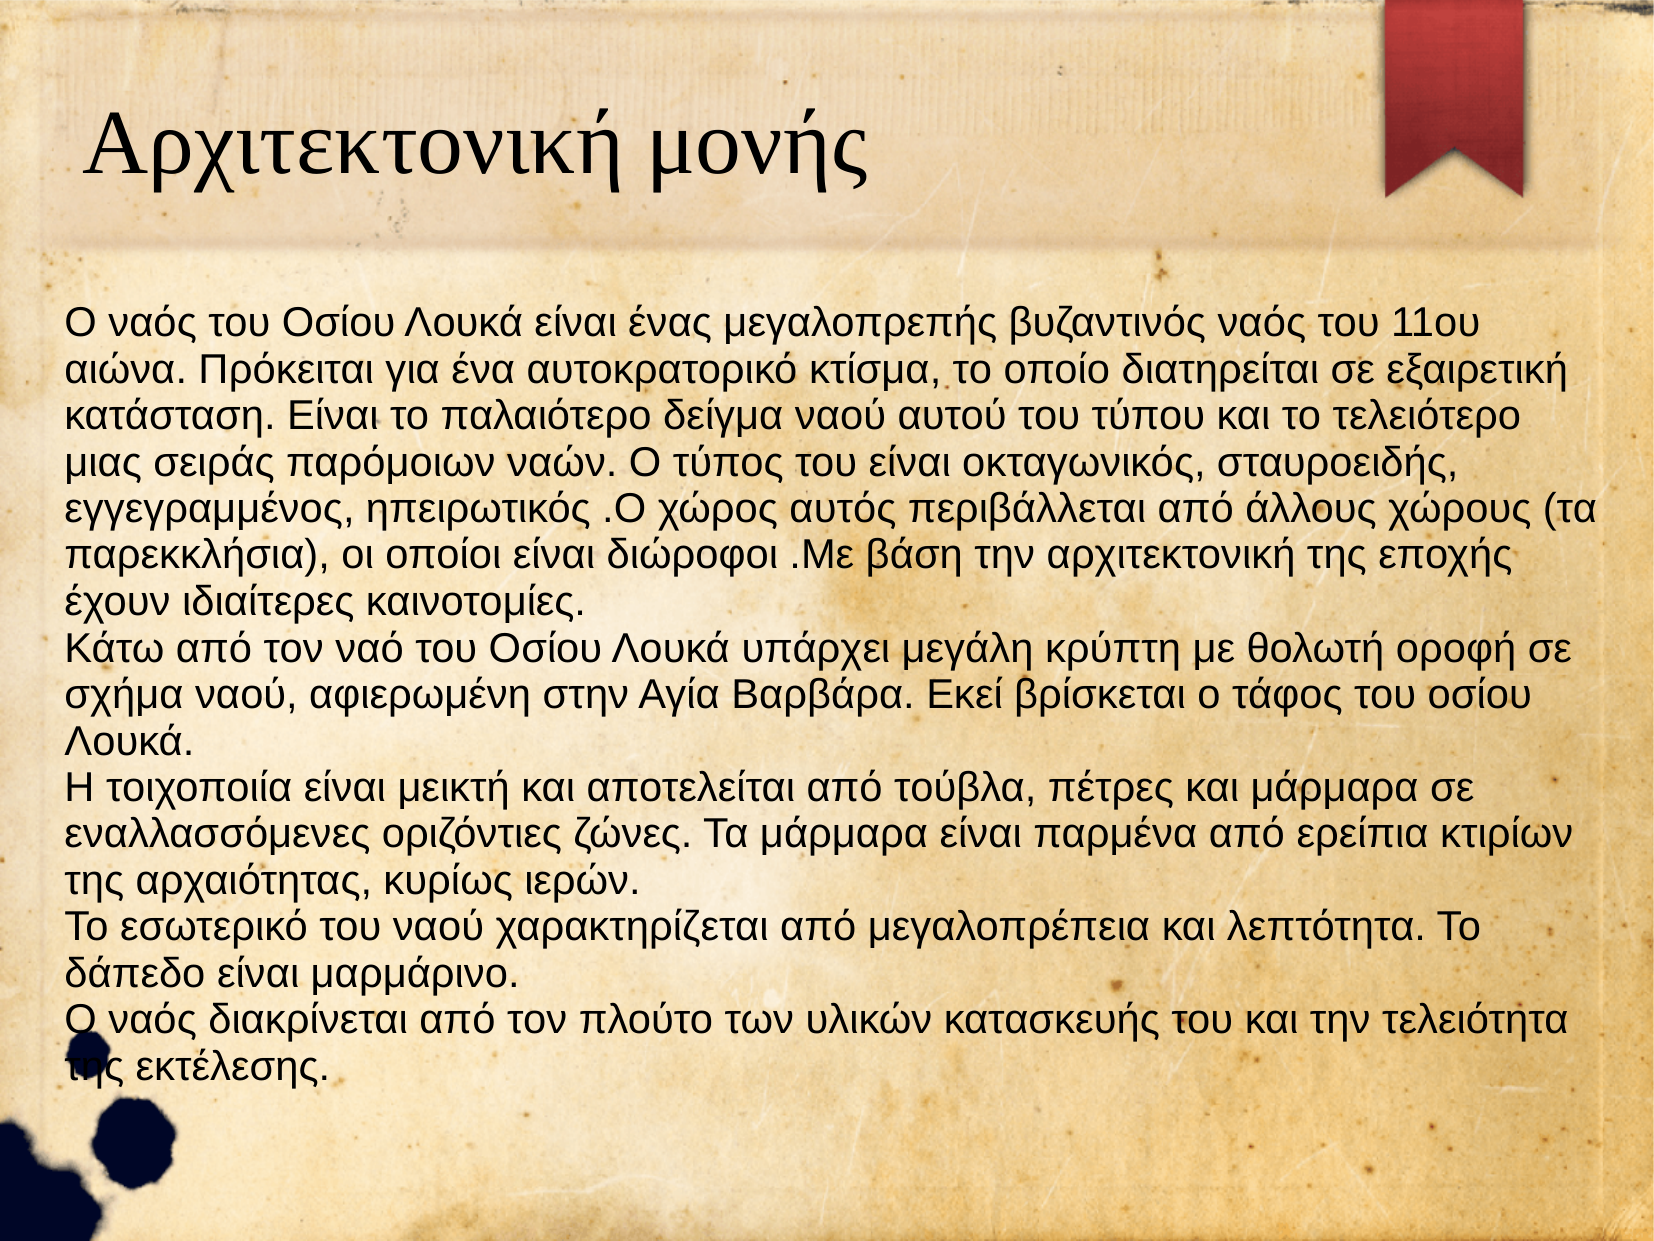

# Αρχιτεκτονική μονής
Ο ναός του Οσίου Λουκά είναι ένας μεγαλοπρεπής βυζαντινός ναός του 11ου αιώνα. Πρόκειται για ένα αυτοκρατορικό κτίσμα, το οποίο διατηρείται σε εξαιρετική κατάσταση. Είναι το παλαιότερο δείγμα ναού αυτού του τύπου και το τελειότερο μιας σειράς παρόμοιων ναών. Ο τύπος του είναι οκταγωνικός, σταυροειδής, εγγεγραμμένος, ηπειρωτικός .Ο χώρος αυτός περιβάλλεται από άλλους χώρους (τα παρεκκλήσια), οι οποίοι είναι διώροφοι .Με βάση την αρχιτεκτονική της εποχής έχουν ιδιαίτερες καινοτομίες.
Κάτω από τον ναό του Οσίου Λουκά υπάρχει μεγάλη κρύπτη με θολωτή οροφή σε σχήμα ναού, αφιερωμένη στην Αγία Βαρβάρα. Εκεί βρίσκεται ο τάφος του οσίου Λουκά.
Η τοιχοποιία είναι μεικτή και αποτελείται από τούβλα, πέτρες και μάρμαρα σε εναλλασσόμενες οριζόντιες ζώνες. Τα μάρμαρα είναι παρμένα από ερείπια κτιρίων της αρχαιότητας, κυρίως ιερών.
Το εσωτερικό του ναού χαρακτηρίζεται από μεγαλοπρέπεια και λεπτότητα. Το δάπεδο είναι μαρμάρινο.
Ο ναός διακρίνεται από τον πλούτο των υλικών κατασκευής του και την τελειότητα της εκτέλεσης.